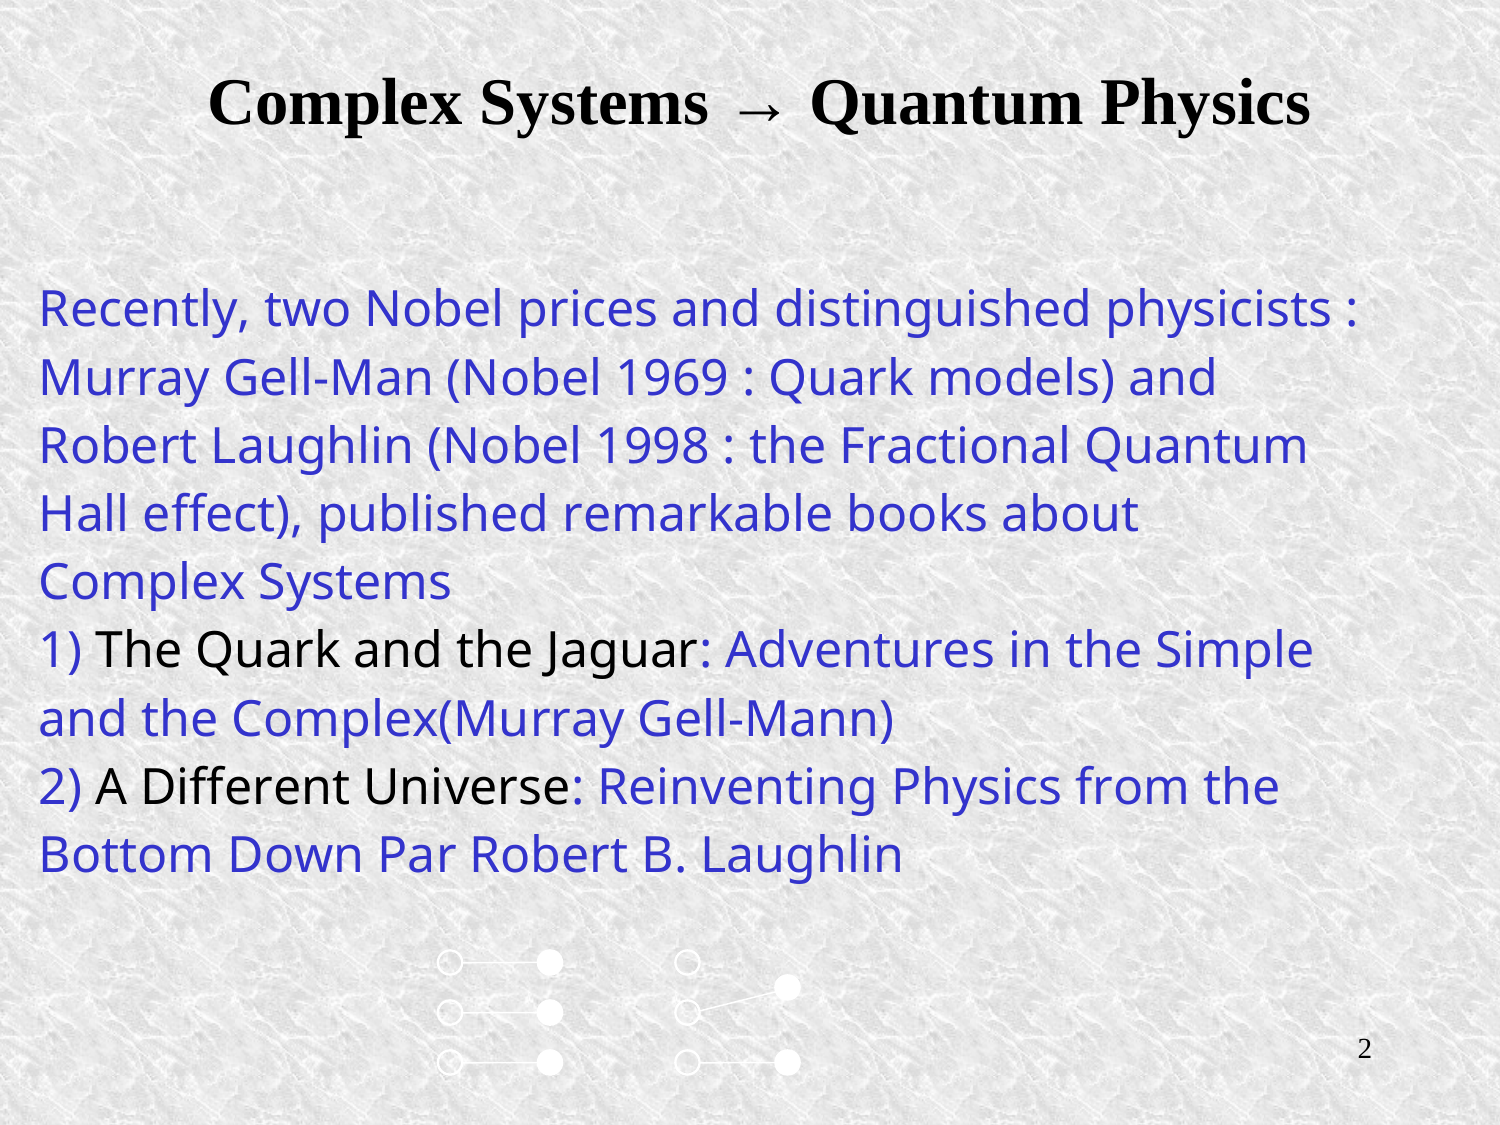

Complex Systems → Quantum Physics
Recently, two Nobel prices and distinguished physicists :
Murray Gell-Man (Nobel 1969 : Quark models) and
Robert Laughlin (Nobel 1998 : the Fractional Quantum
Hall effect), published remarkable books about
Complex Systems
1) The Quark and the Jaguar: Adventures in the Simple
and the Complex(Murray Gell-Mann)
2) A Different Universe: Reinventing Physics from the
Bottom Down Par Robert B. Laughlin
2